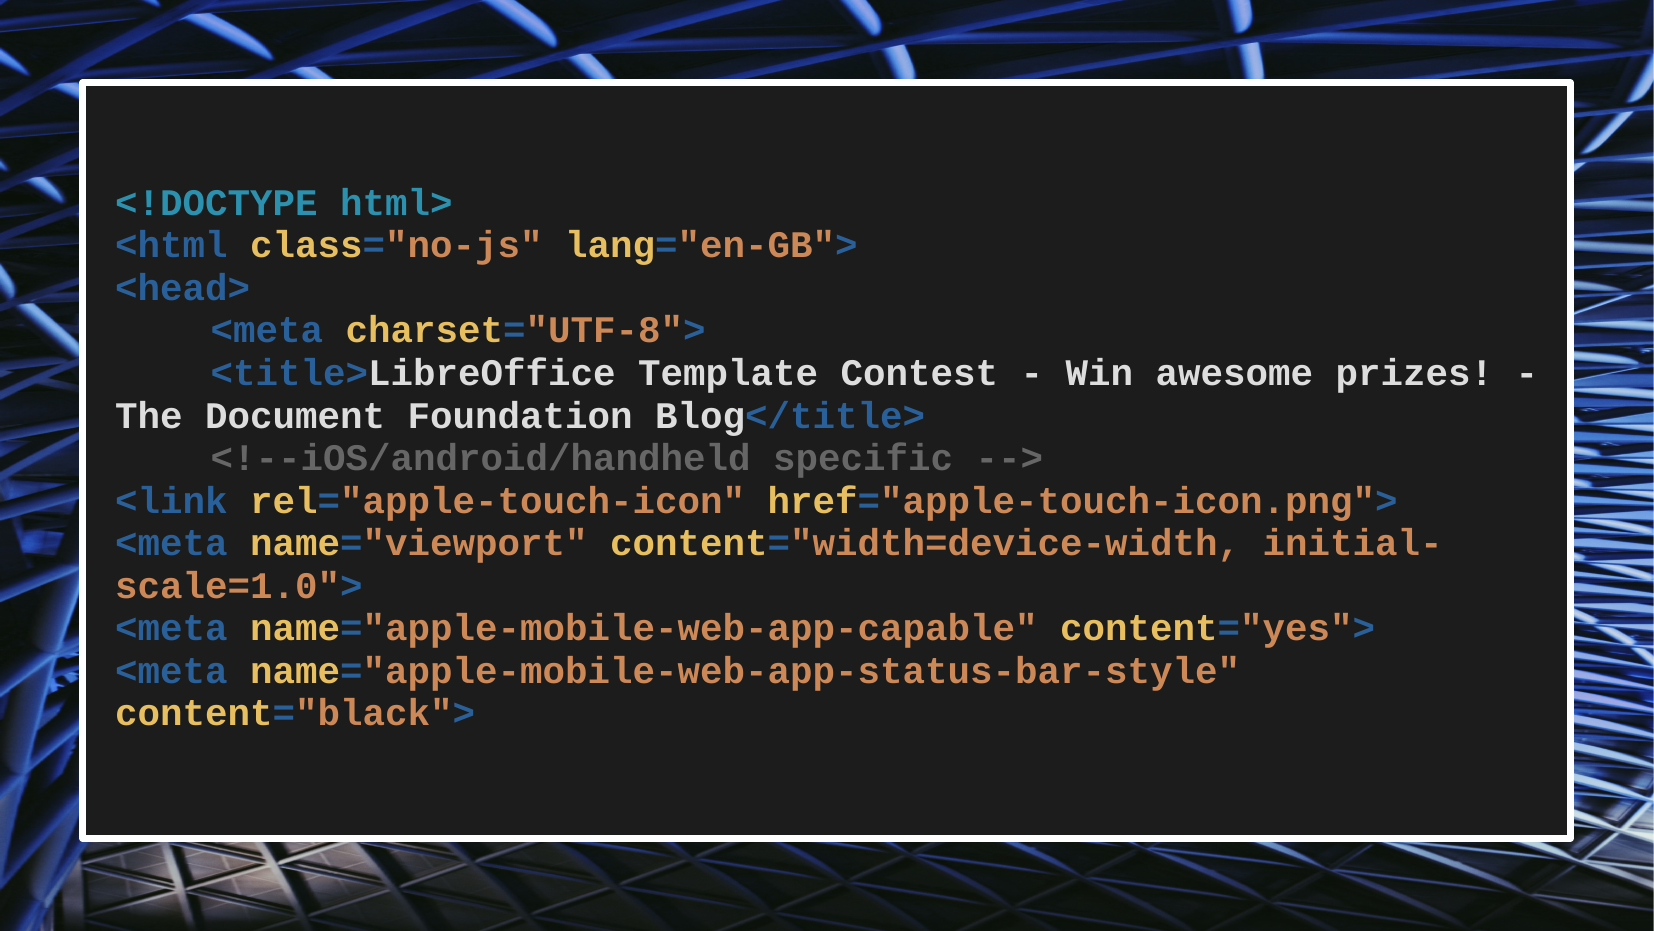

# <!DOCTYPE html>
<html class="no-js" lang="en-GB">
<head>
	<meta charset="UTF-8">
	<title>LibreOffice Template Contest - Win awesome prizes! - The Document Foundation Blog</title>
	<!--iOS/android/handheld specific -->
<link rel="apple-touch-icon" href="apple-touch-icon.png">
<meta name="viewport" content="width=device-width, initial-scale=1.0">
<meta name="apple-mobile-web-app-capable" content="yes">
<meta name="apple-mobile-web-app-status-bar-style" content="black">